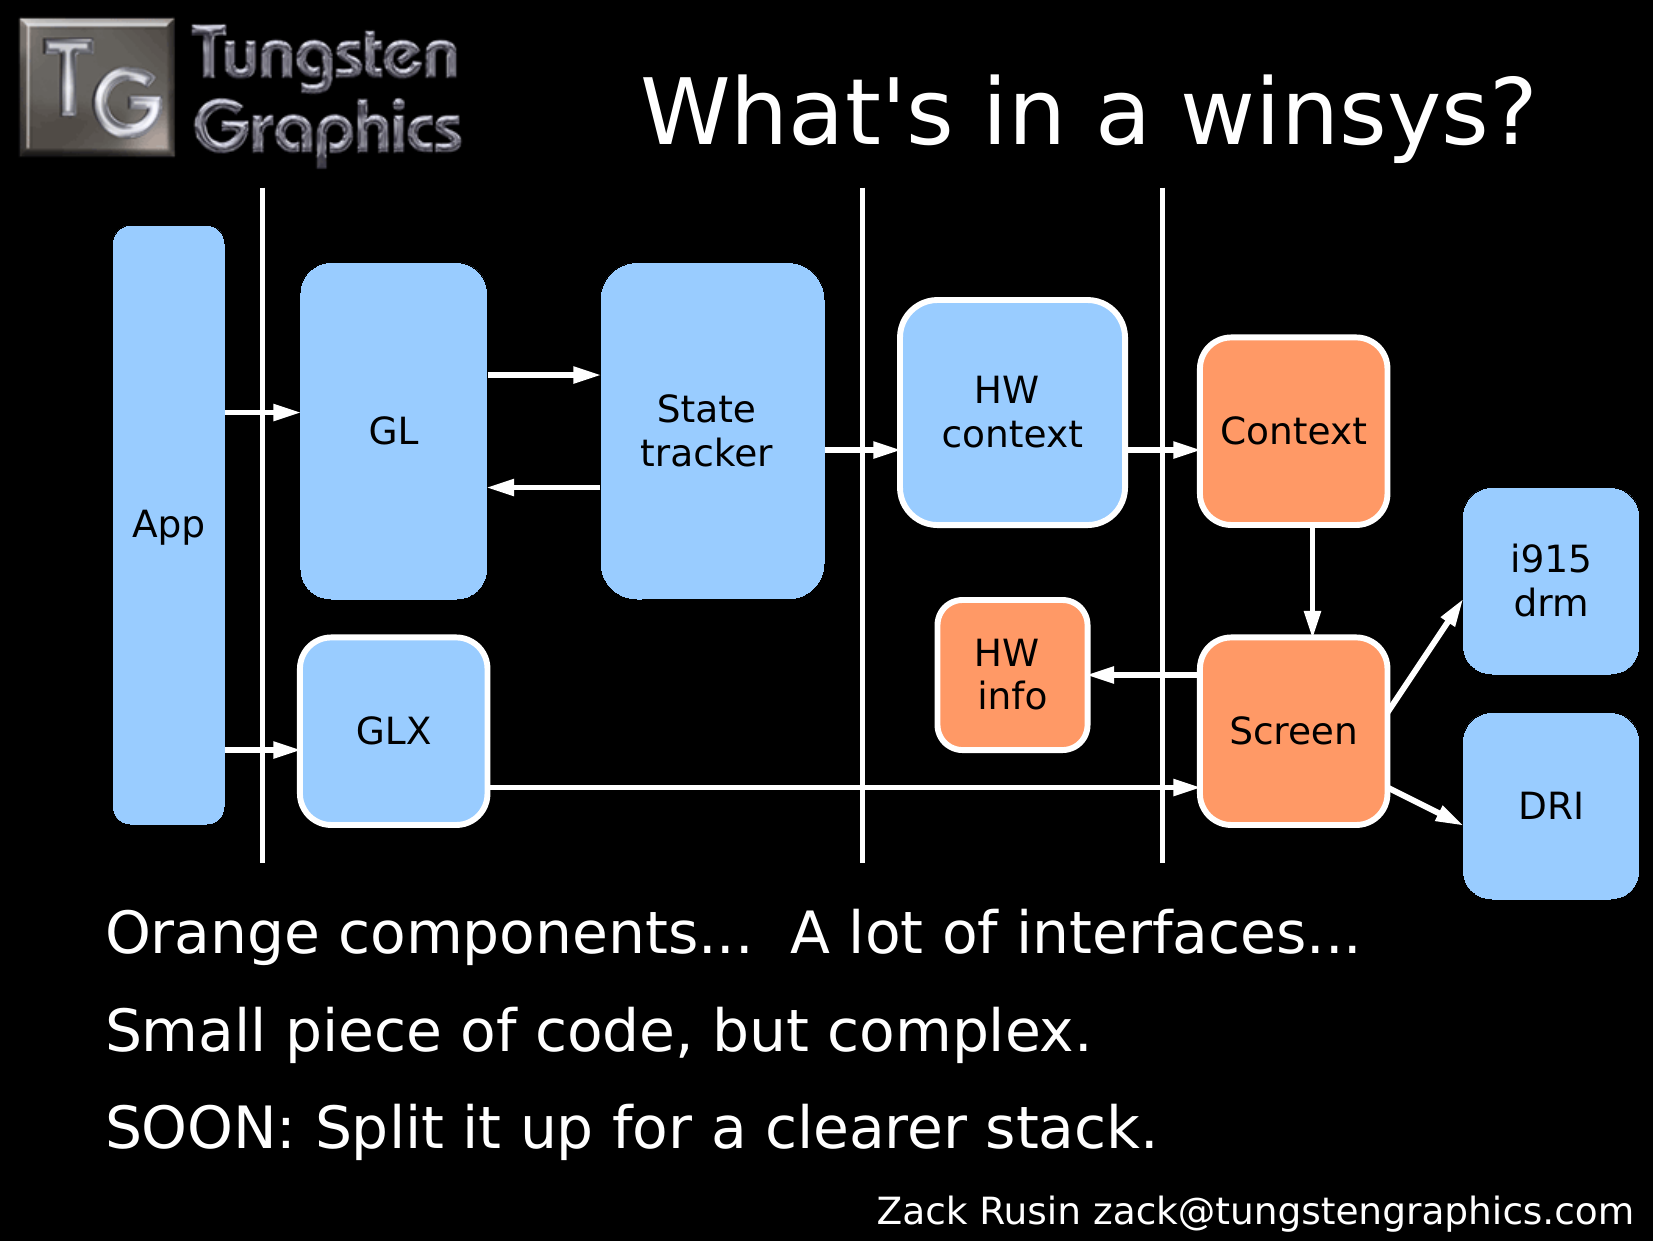

# What's in a winsys?
App
GL
State
tracker
HW
context
Context
i915
drm
HW
info
GLX
Screen
DRI
Orange components... A lot of interfaces...
Small piece of code, but complex.
SOON: Split it up for a clearer stack.
Zack Rusin zack@tungstengraphics.com